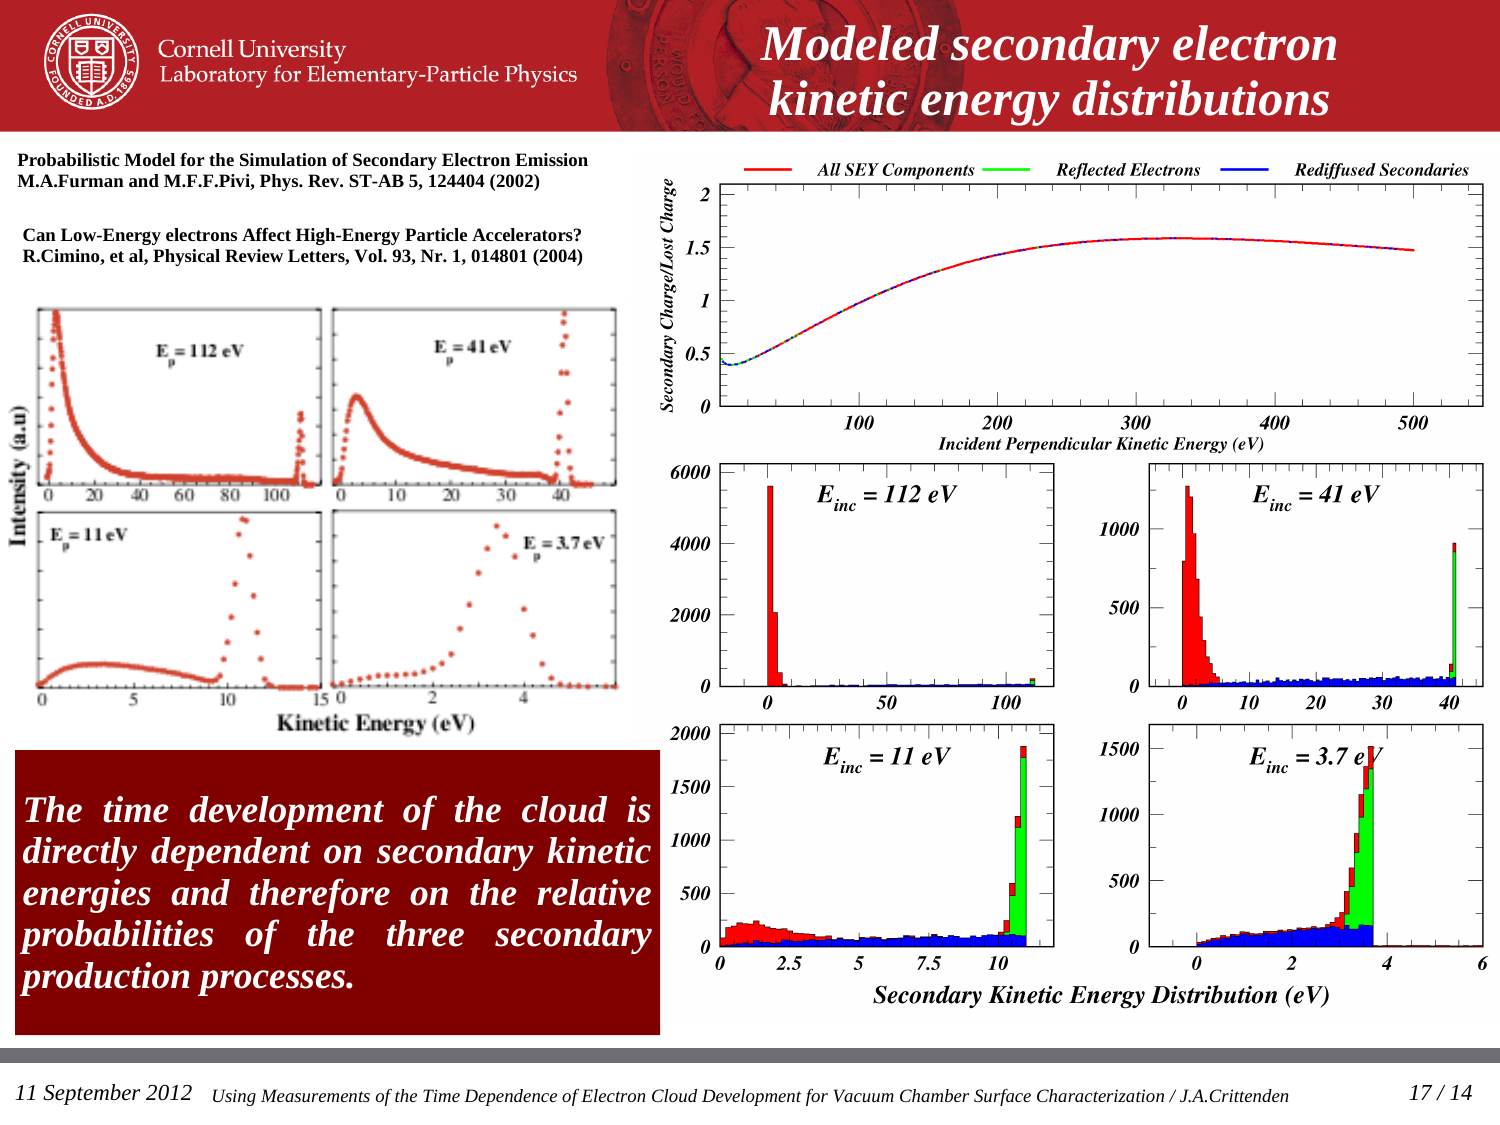

# Modeled secondary electron kinetic energy distributions
Probabilistic Model for the Simulation of Secondary Electron Emission
M.A.Furman and M.F.F.Pivi, Phys. Rev. ST-AB 5, 124404 (2002)
Can Low-Energy electrons Affect High-Energy Particle Accelerators?
R.Cimino, et al, Physical Review Letters, Vol. 93, Nr. 1, 014801 (2004)
The time development of the cloud is directly dependent on secondary kinetic energies and therefore on the relative probabilities of the three secondary production processes.